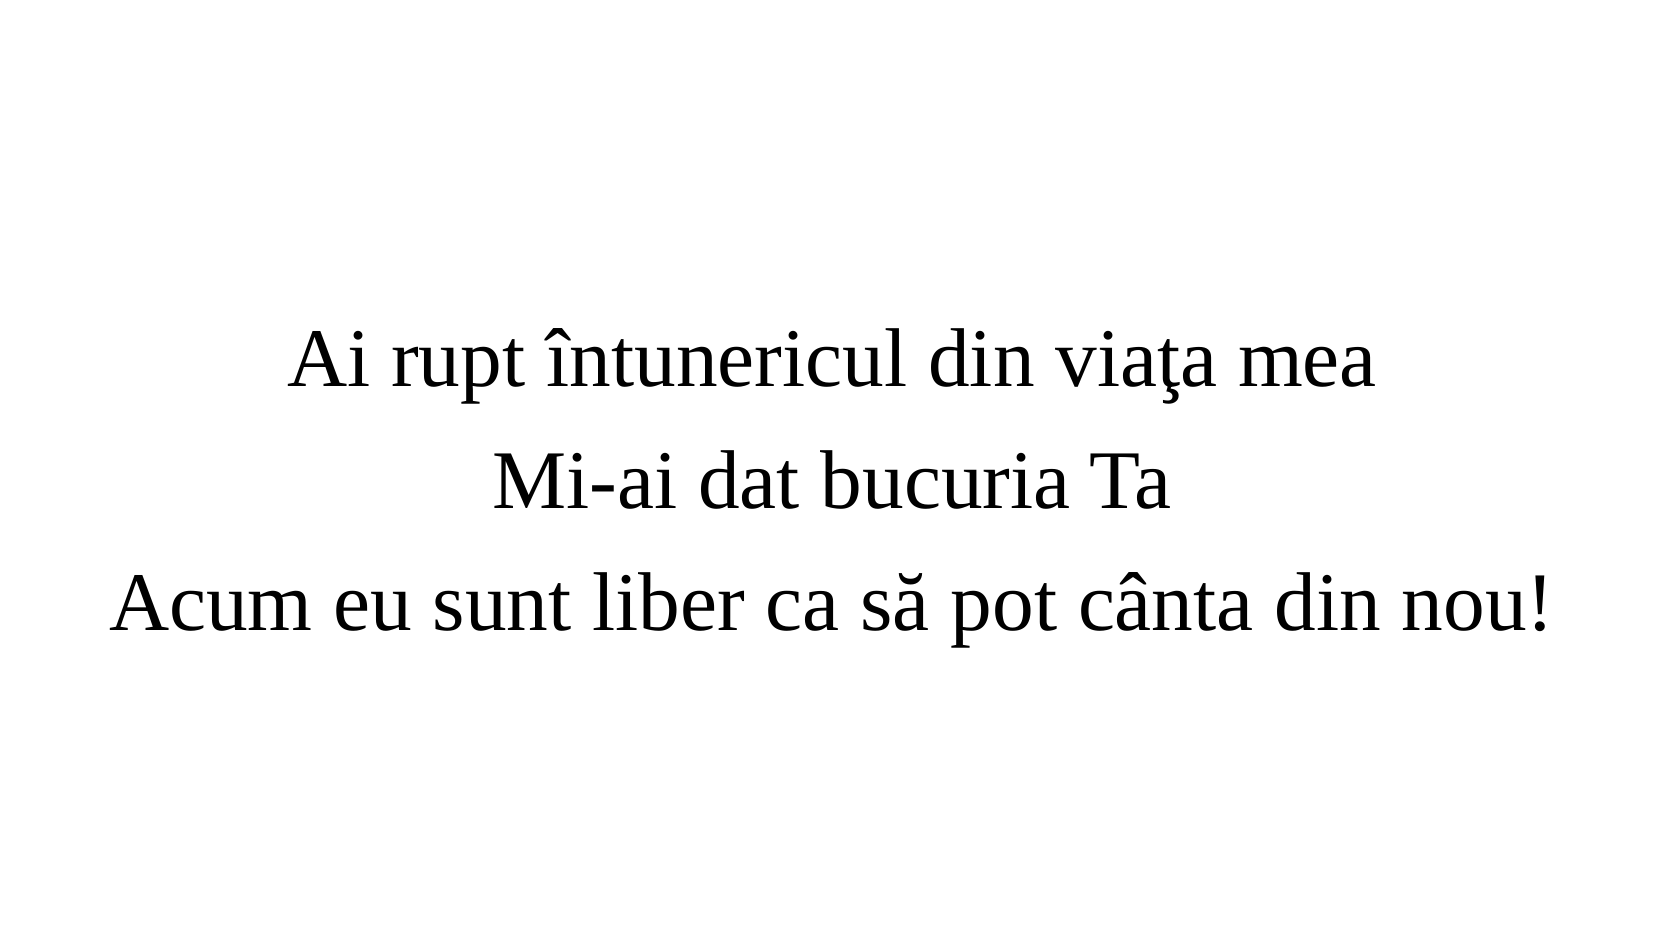

# Ai rupt întunericul din viaţa mea
Mi-ai dat bucuria Ta
Acum eu sunt liber ca să pot cânta din nou!